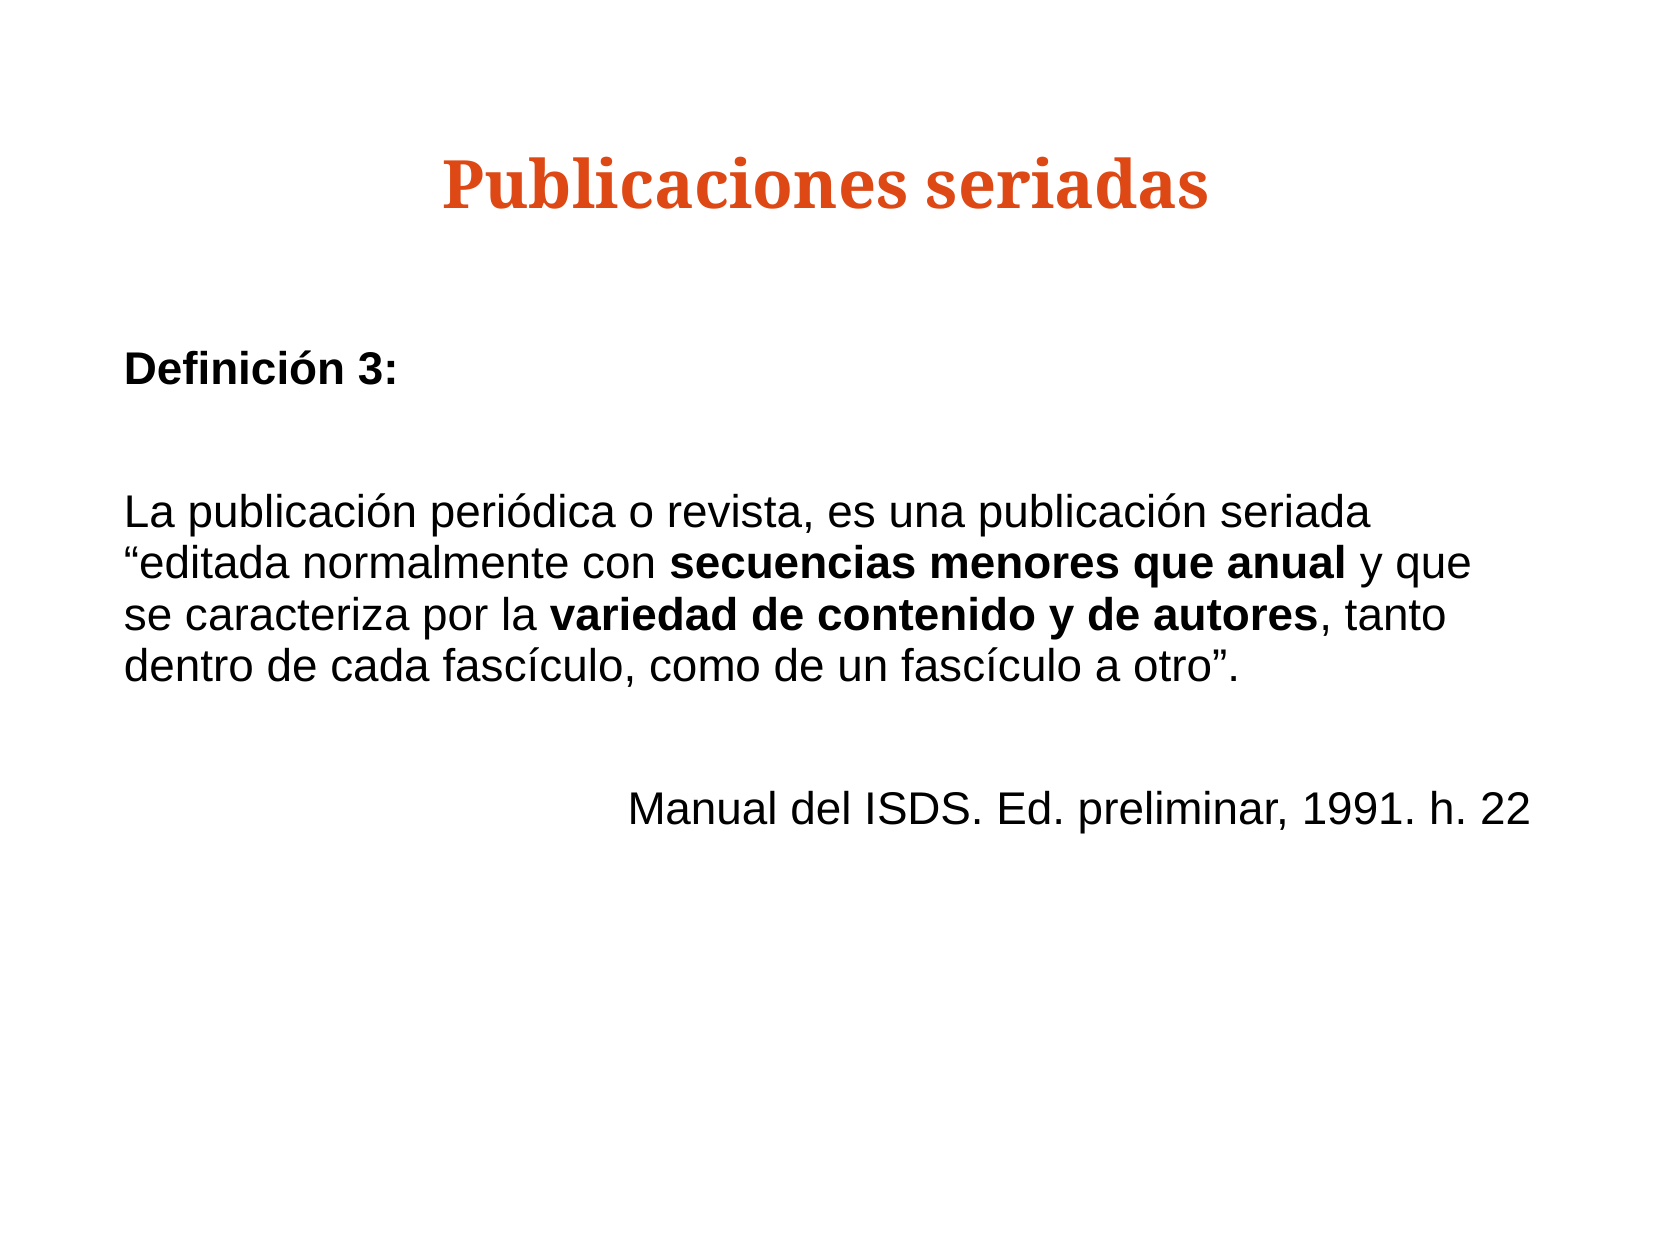

# Publicaciones seriadas
Definición 3:
La publicación periódica o revista, es una publicación seriada “editada normalmente con secuencias menores que anual y que se caracteriza por la variedad de contenido y de autores, tanto dentro de cada fascículo, como de un fascículo a otro”.
Manual del ISDS. Ed. preliminar, 1991. h. 22